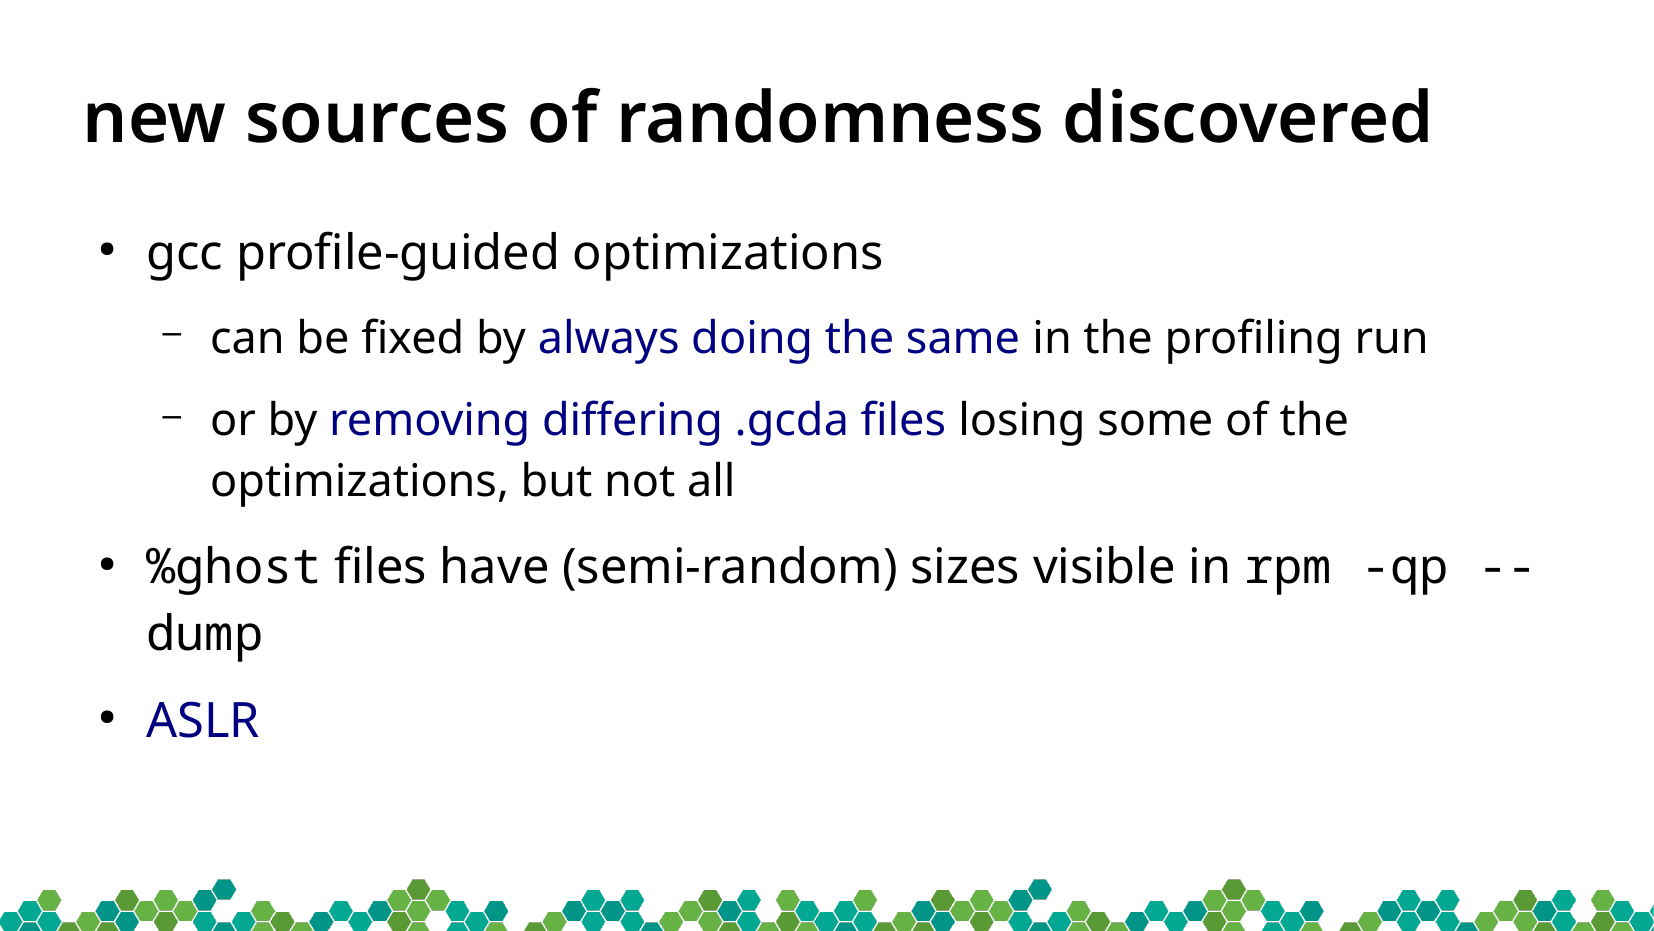

# new sources of randomness discovered
gcc profile-guided optimizations
can be fixed by always doing the same in the profiling run
or by removing differing .gcda files losing some of the optimizations, but not all
%ghost files have (semi-random) sizes visible in rpm -qp --dump
ASLR